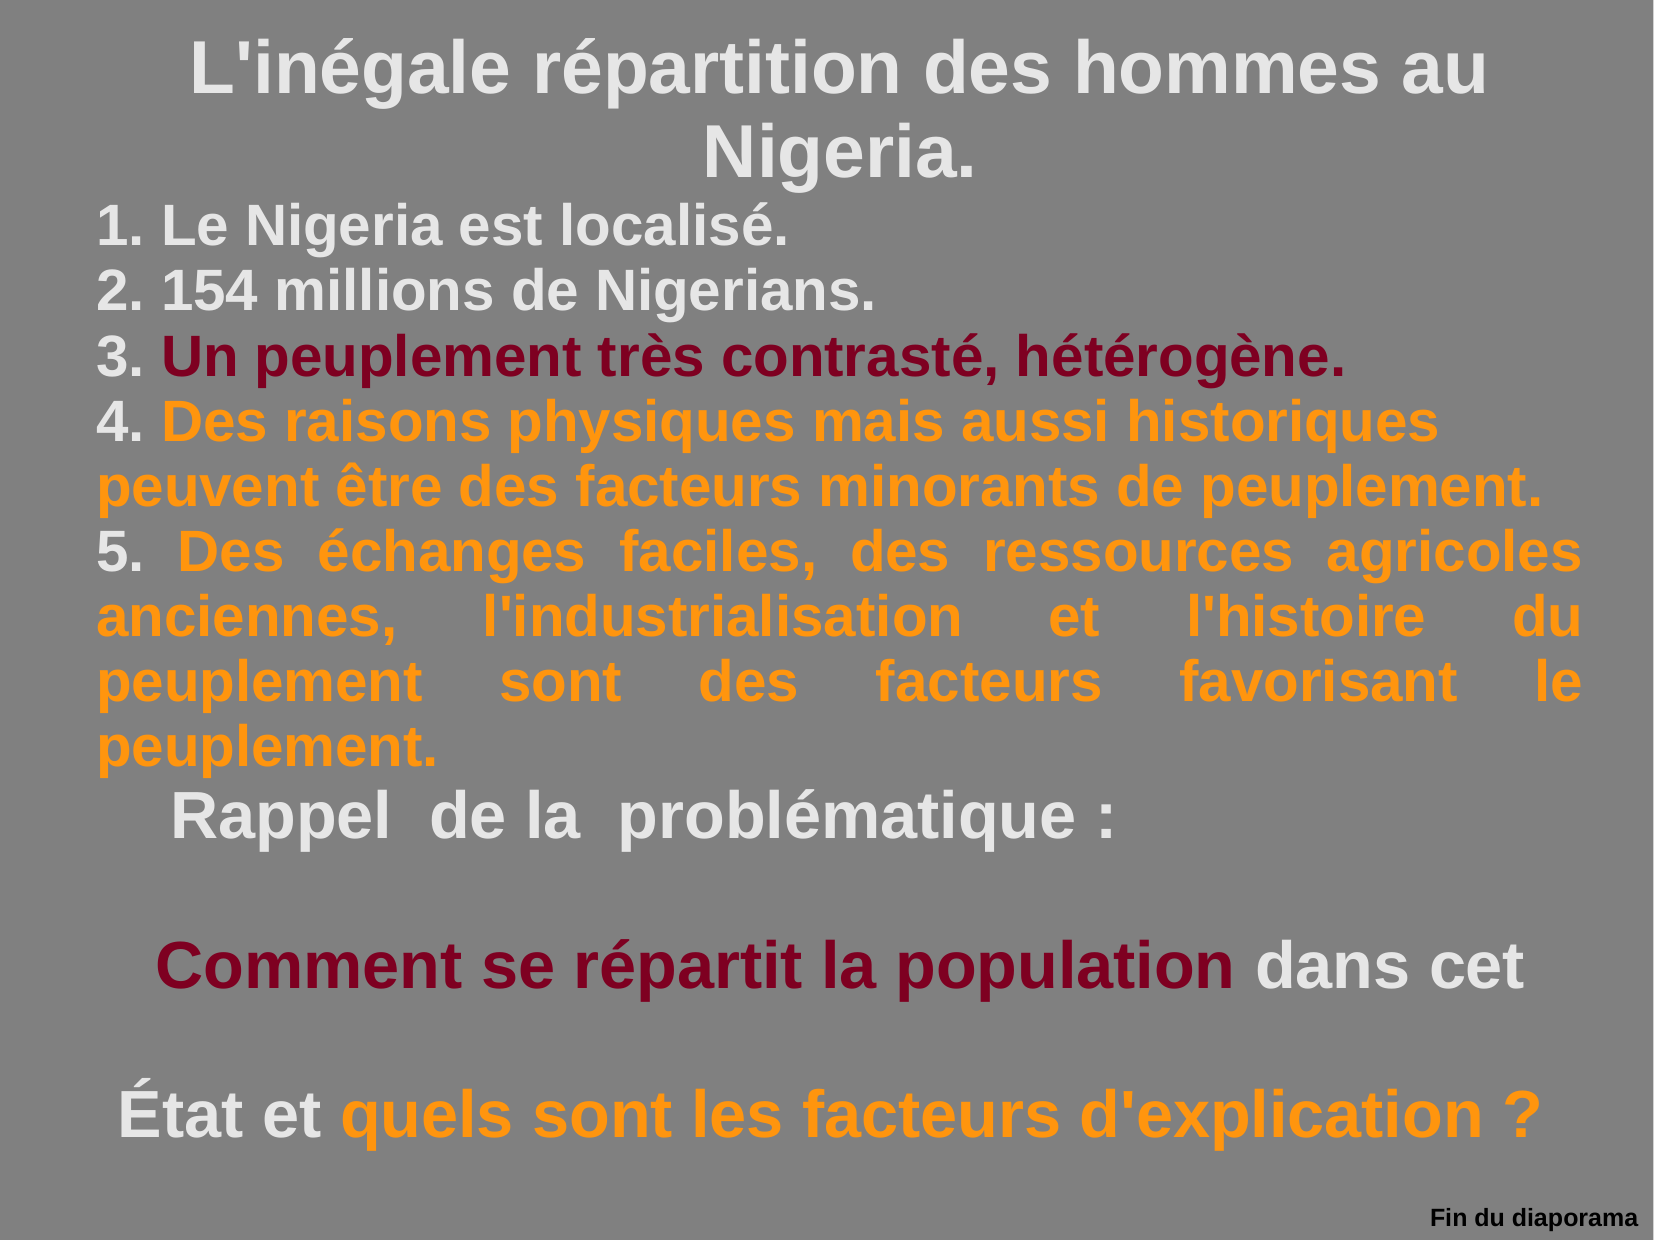

# L'inégale répartition des hommes au Nigeria.
1. Le Nigeria est localisé.
2. 154 millions de Nigerians.
3. Un peuplement très contrasté, hétérogène.
4. Des raisons physiques mais aussi historiques
peuvent être des facteurs minorants de peuplement.
5. Des échanges faciles, des ressources agricoles anciennes, l'industrialisation et l'histoire du peuplement sont des facteurs favorisant le peuplement.
	Rappel de la problématique :
Comment se répartit la population dans cet État et quels sont les facteurs d'explication ?
Fin du diaporama